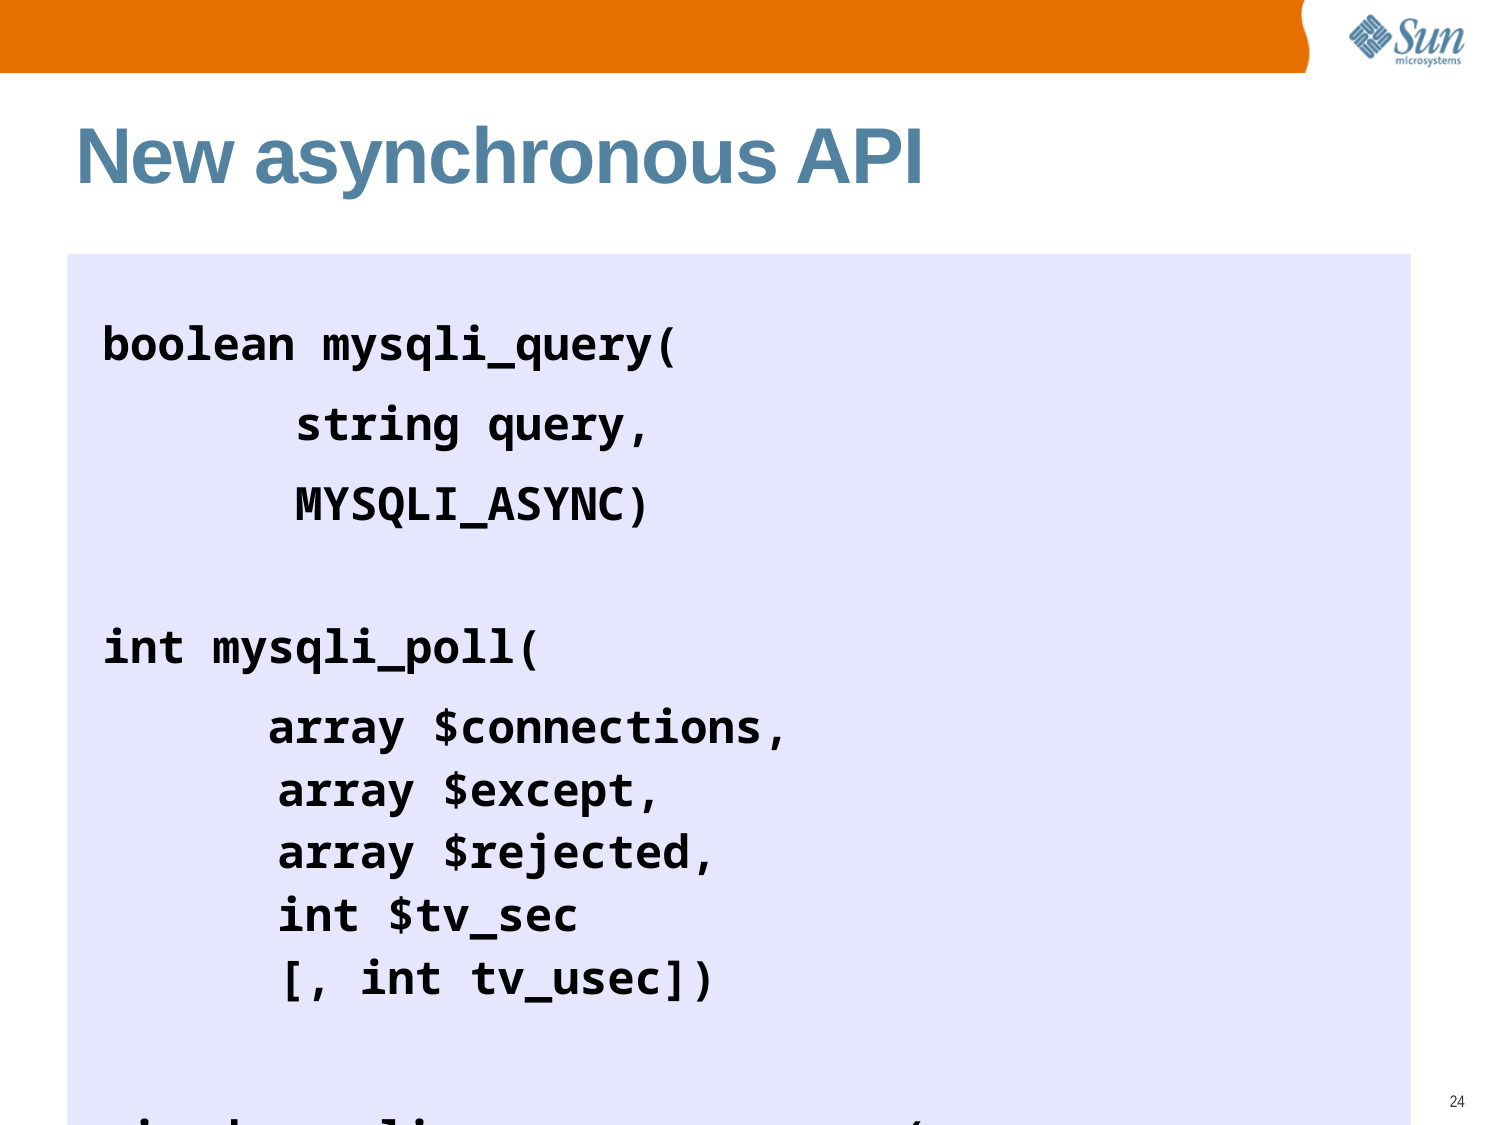

# New asynchronous API
boolean mysqli_query(
 string query,
 MYSQLI_ASYNC)
int mysqli_poll(
 array $connections,
 array $except,
 array $rejected,
 int $tv_sec
 [, int tv_usec])
mixed mysqli_reap_async_query(
 mysqli $connection)